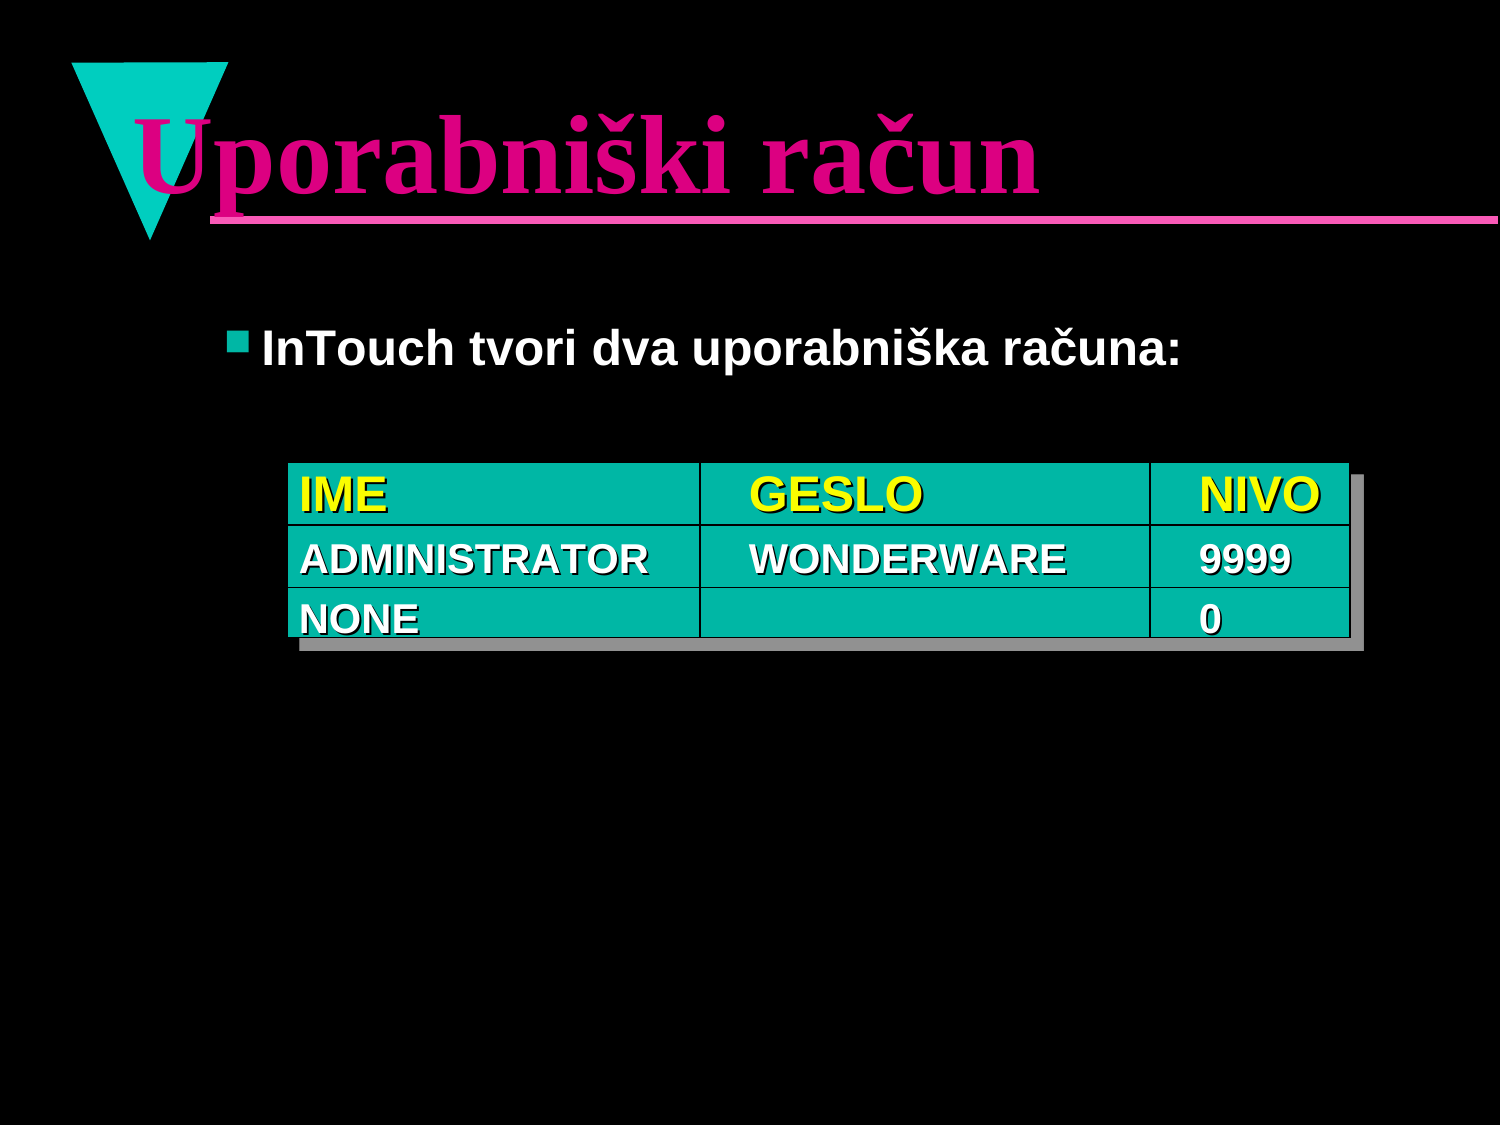

# Uporabniški račun
InTouch tvori dva uporabniška računa:
		IME			GESLO		NIVO
ADMINISTRATOR 	WONDERWARE	9999
NONE						0
Varnost, zaščita aplikacije in omejitve dostopa
12